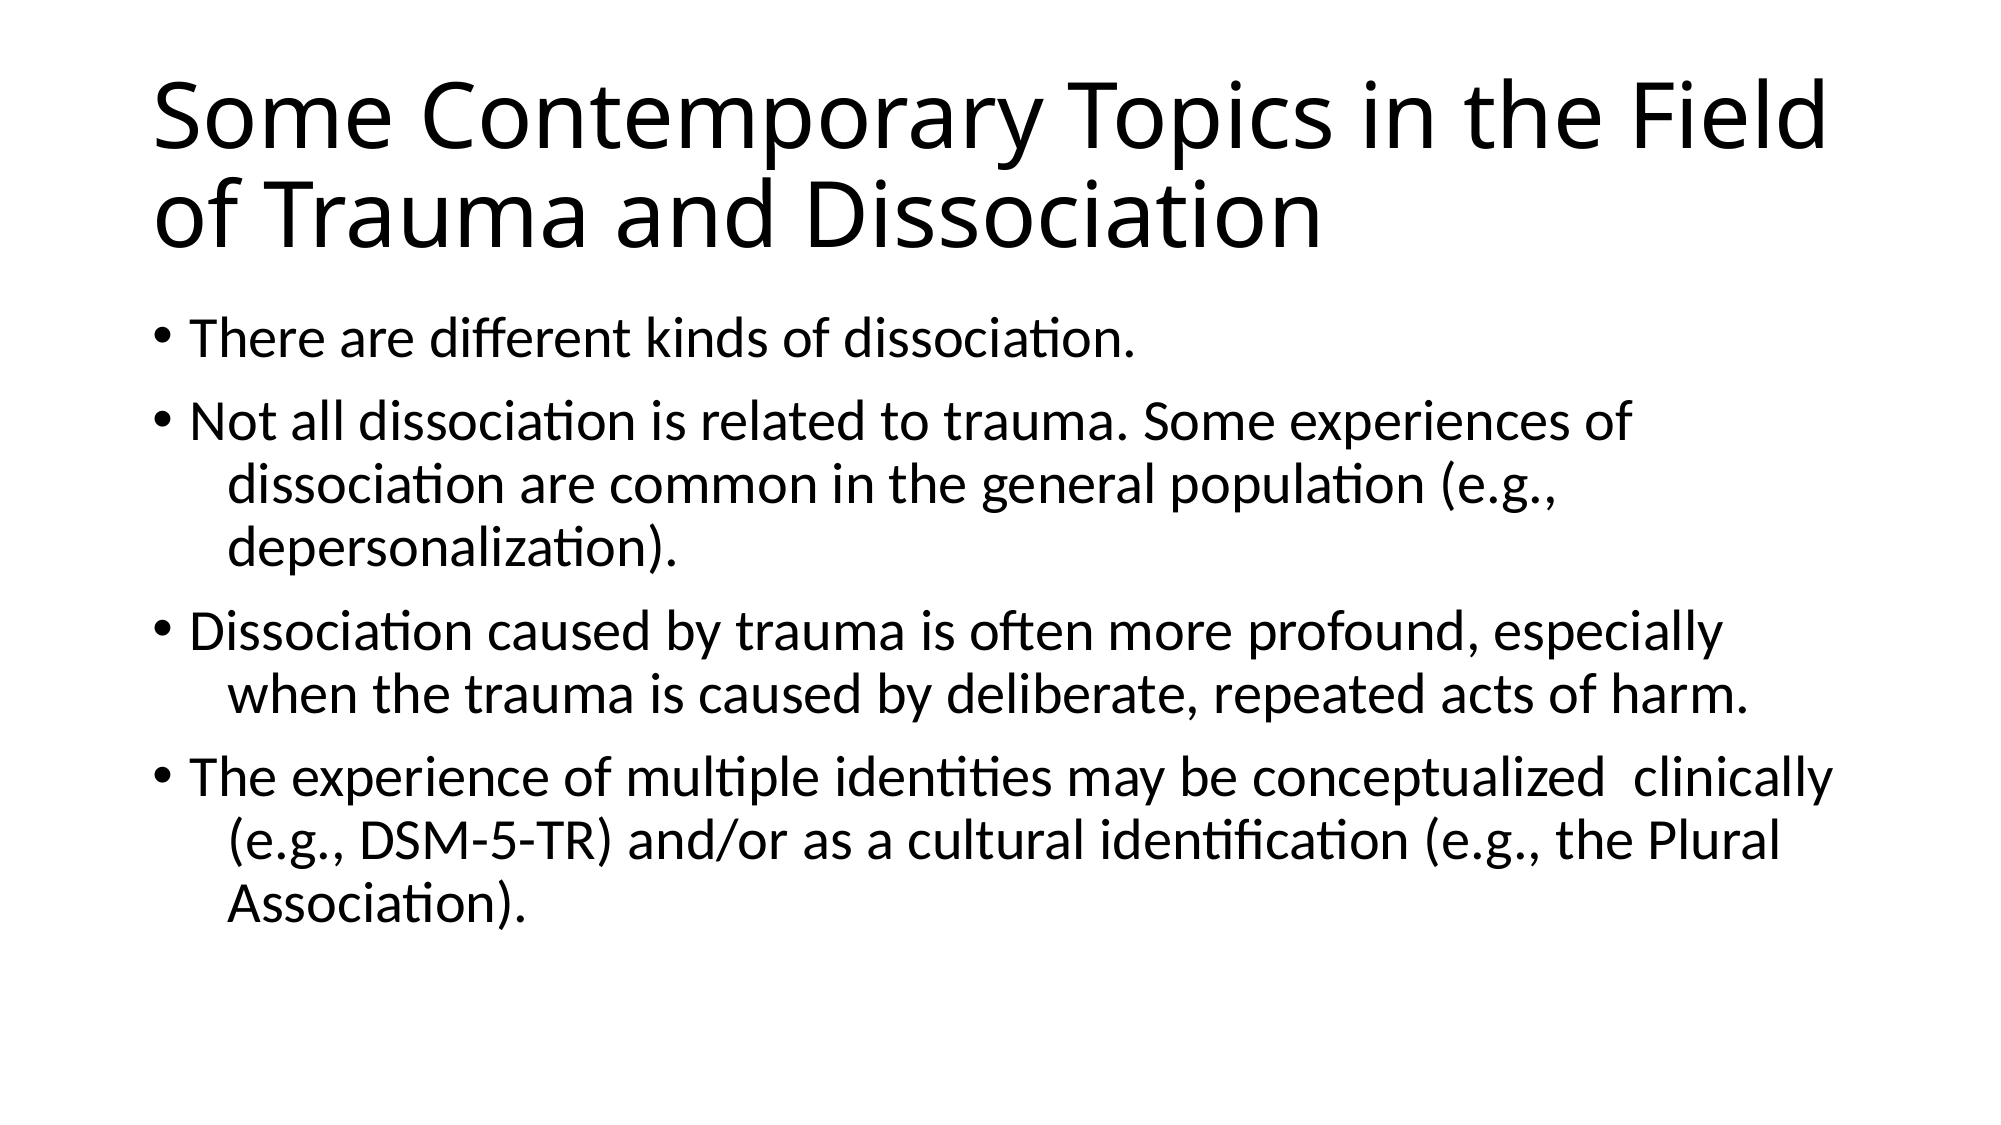

# Some Contemporary Topics in the Field of Trauma and Dissociation
There are different kinds of dissociation.
Not all dissociation is related to trauma. Some experiences of dissociation are common in the general population (e.g., depersonalization).
Dissociation caused by trauma is often more profound, especially when the trauma is caused by deliberate, repeated acts of harm.
The experience of multiple identities may be conceptualized clinically (e.g., DSM-5-TR) and/or as a cultural identification (e.g., the Plural Association).